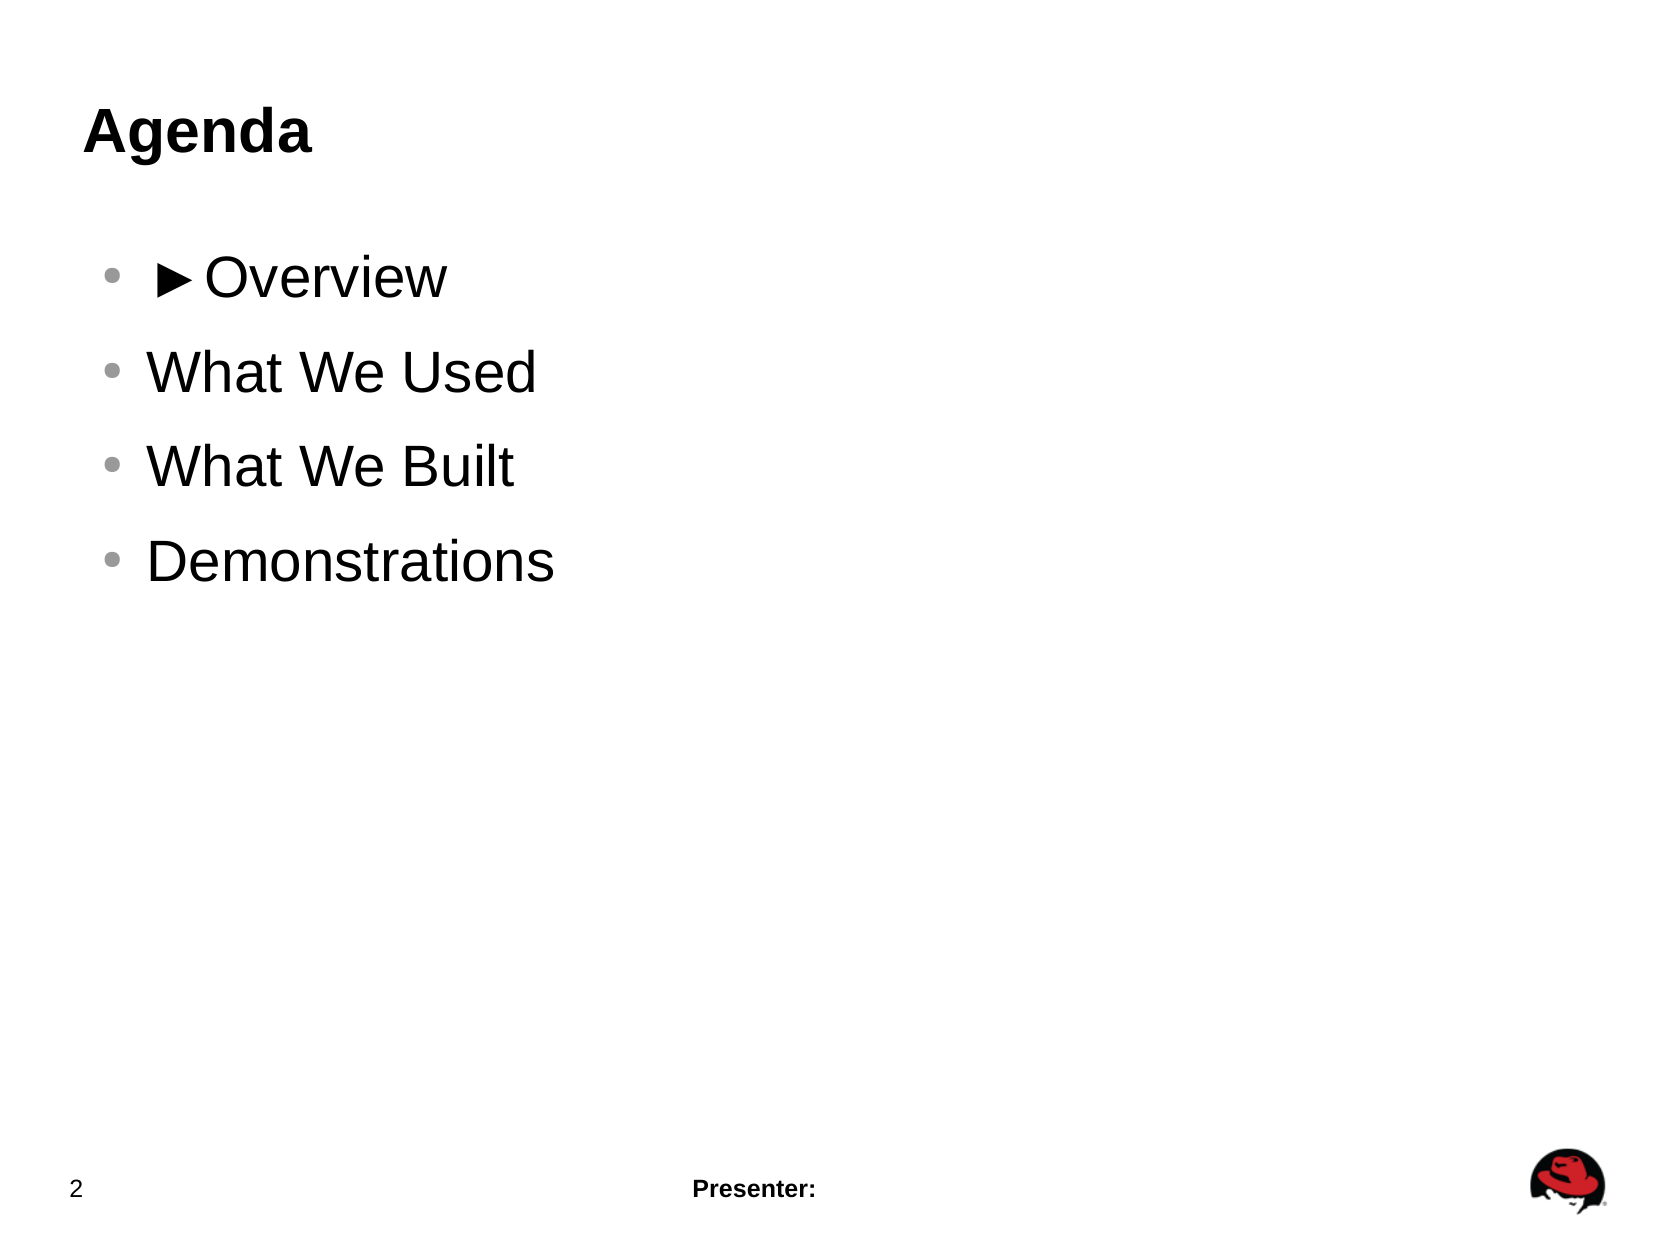

# Agenda
►Overview
What We Used
What We Built
Demonstrations